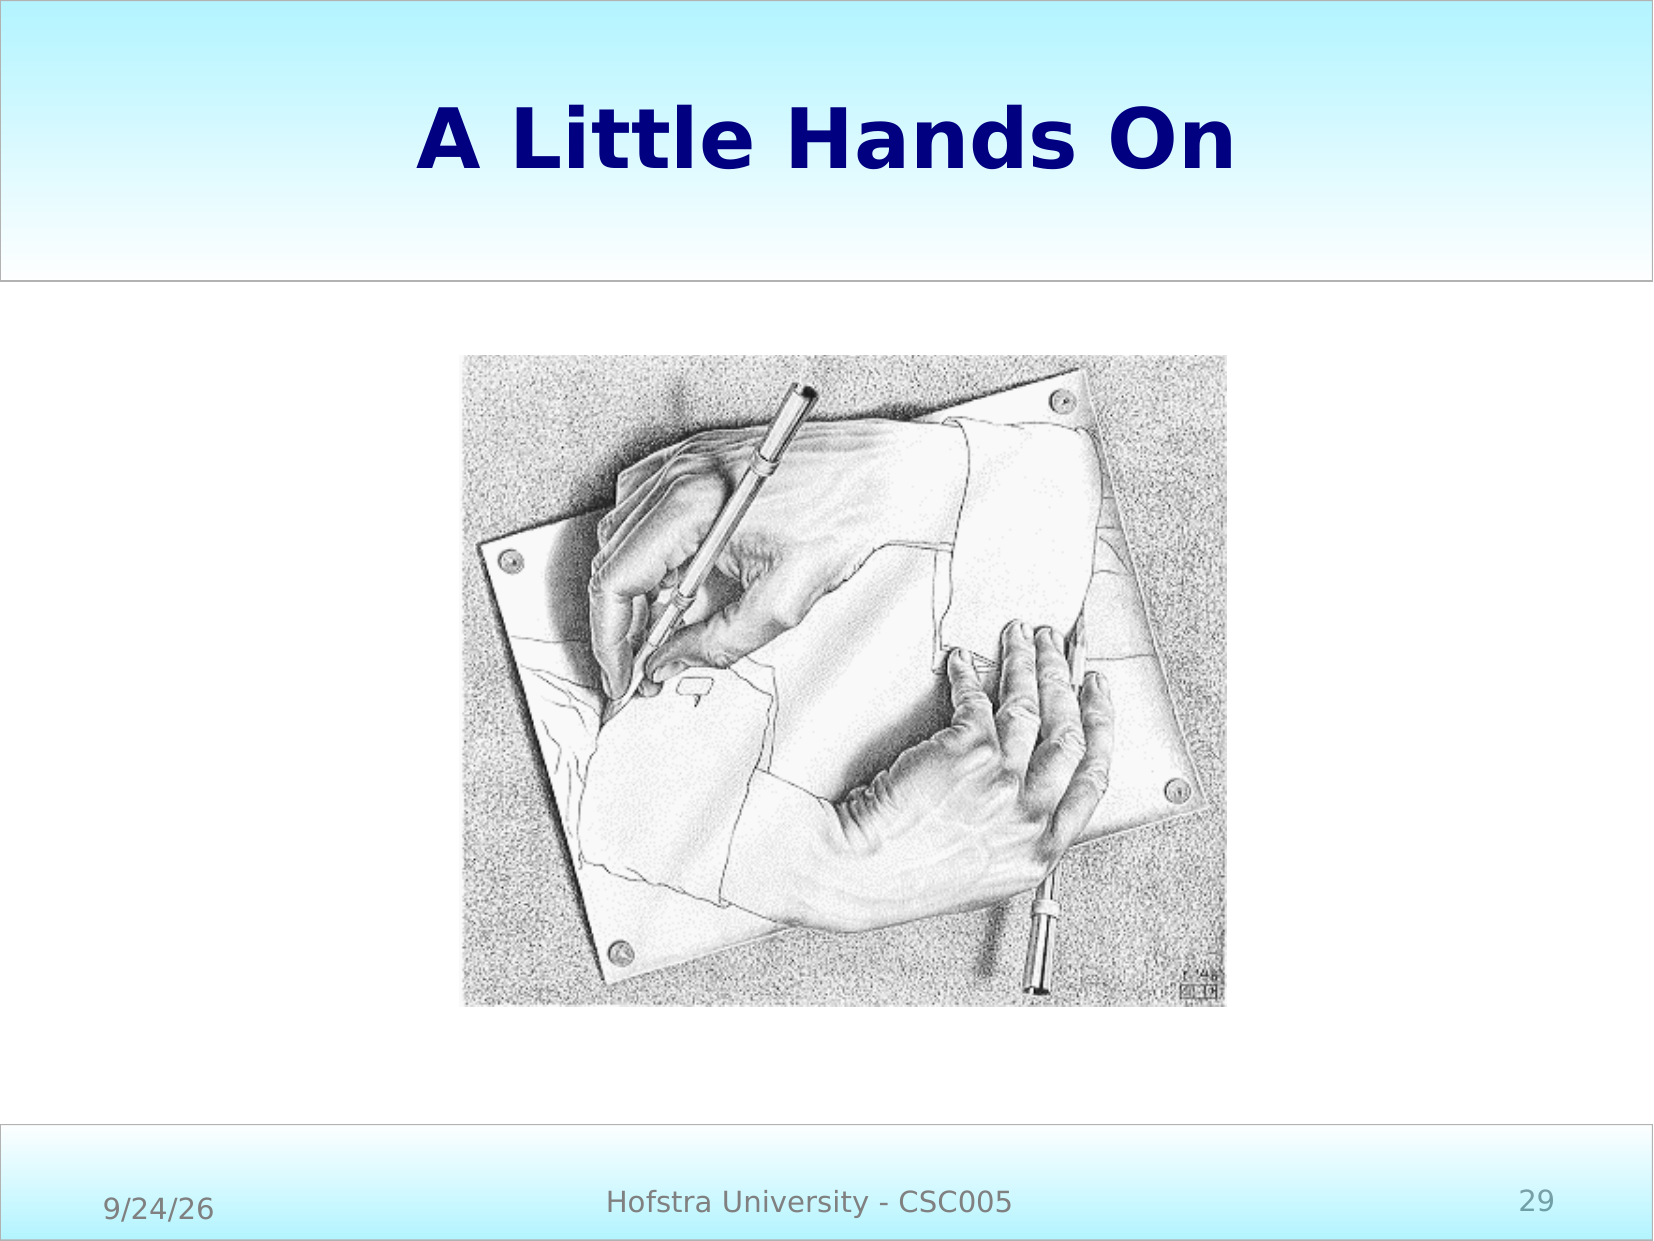

# A Little Hands On
29
Hofstra University - CSC005